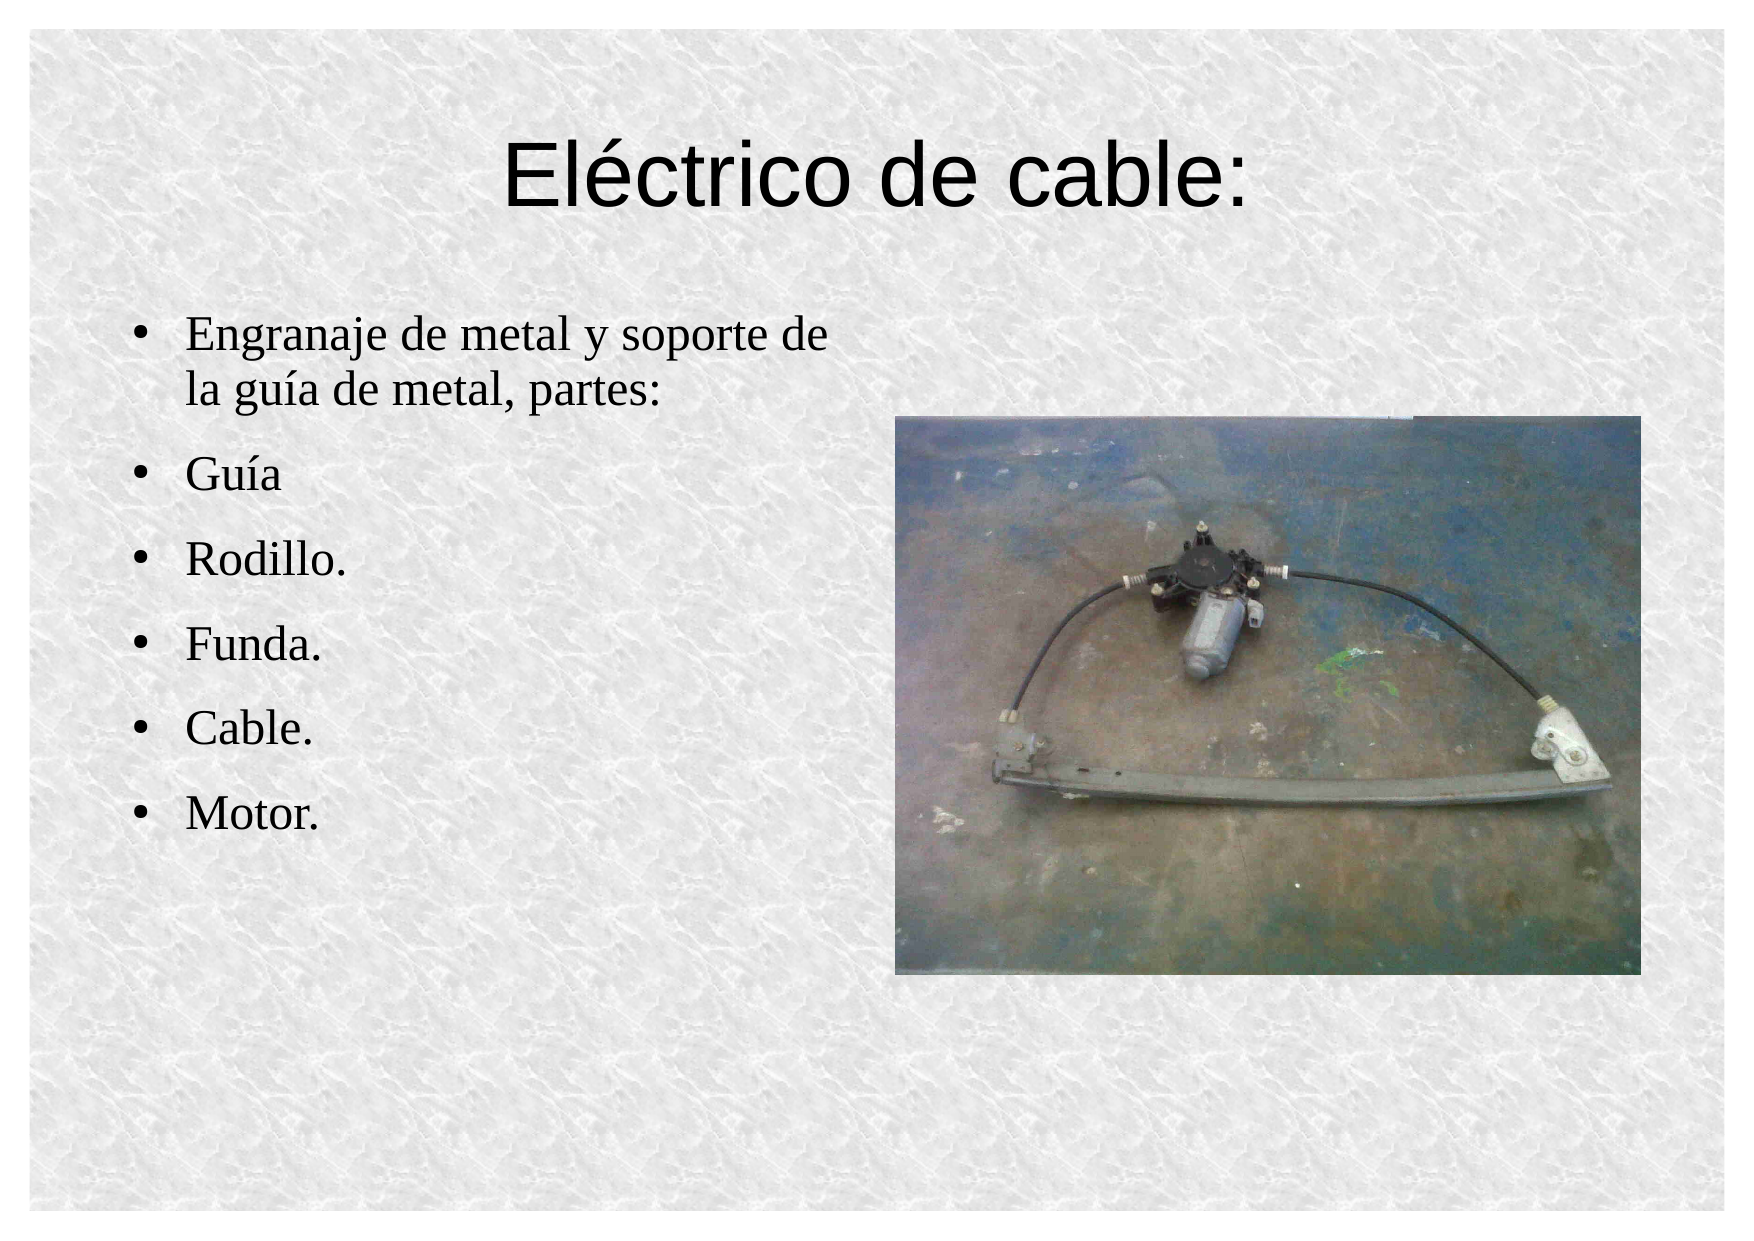

# Eléctrico de cable:
Engranaje de metal y soporte de la guía de metal, partes:
Guía
Rodillo.
Funda.
Cable.
Motor.